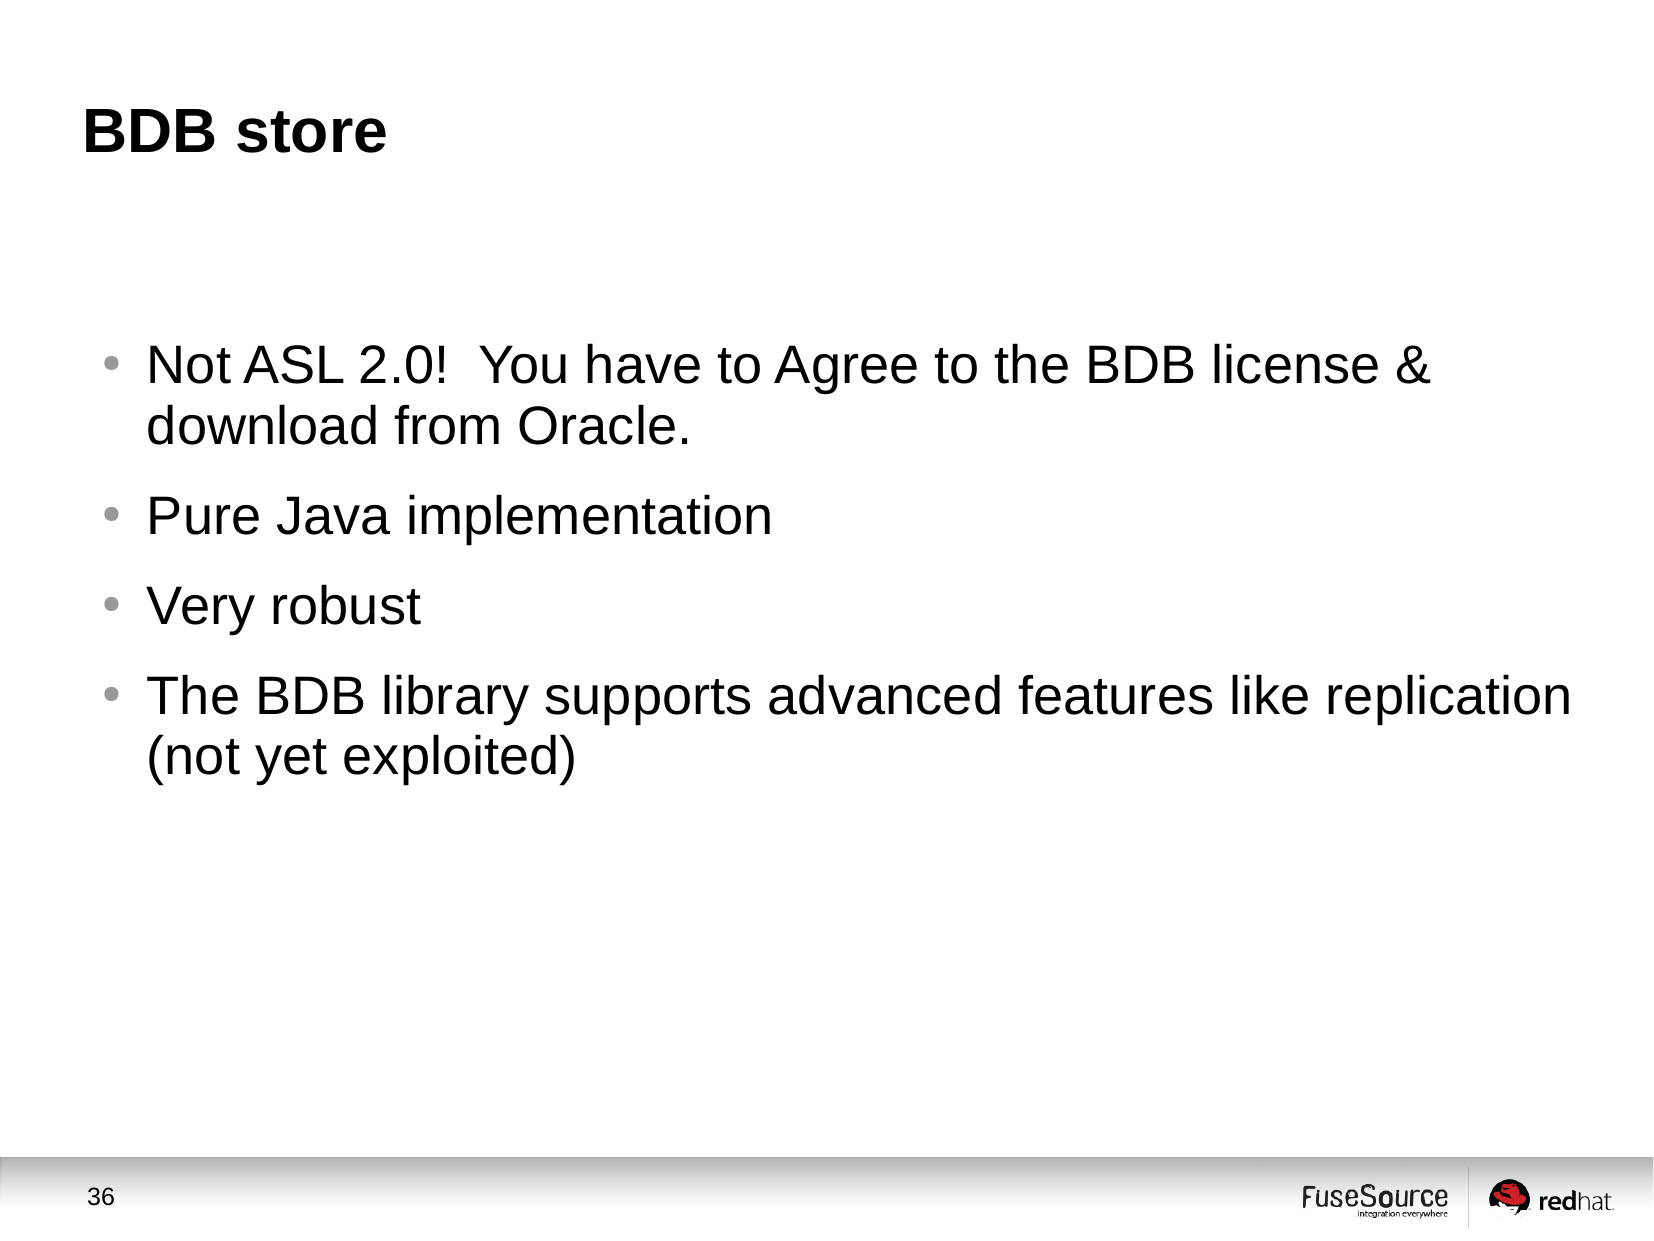

# BDB store
Not ASL 2.0! You have to Agree to the BDB license & download from Oracle.
Pure Java implementation
Very robust
The BDB library supports advanced features like replication (not yet exploited)